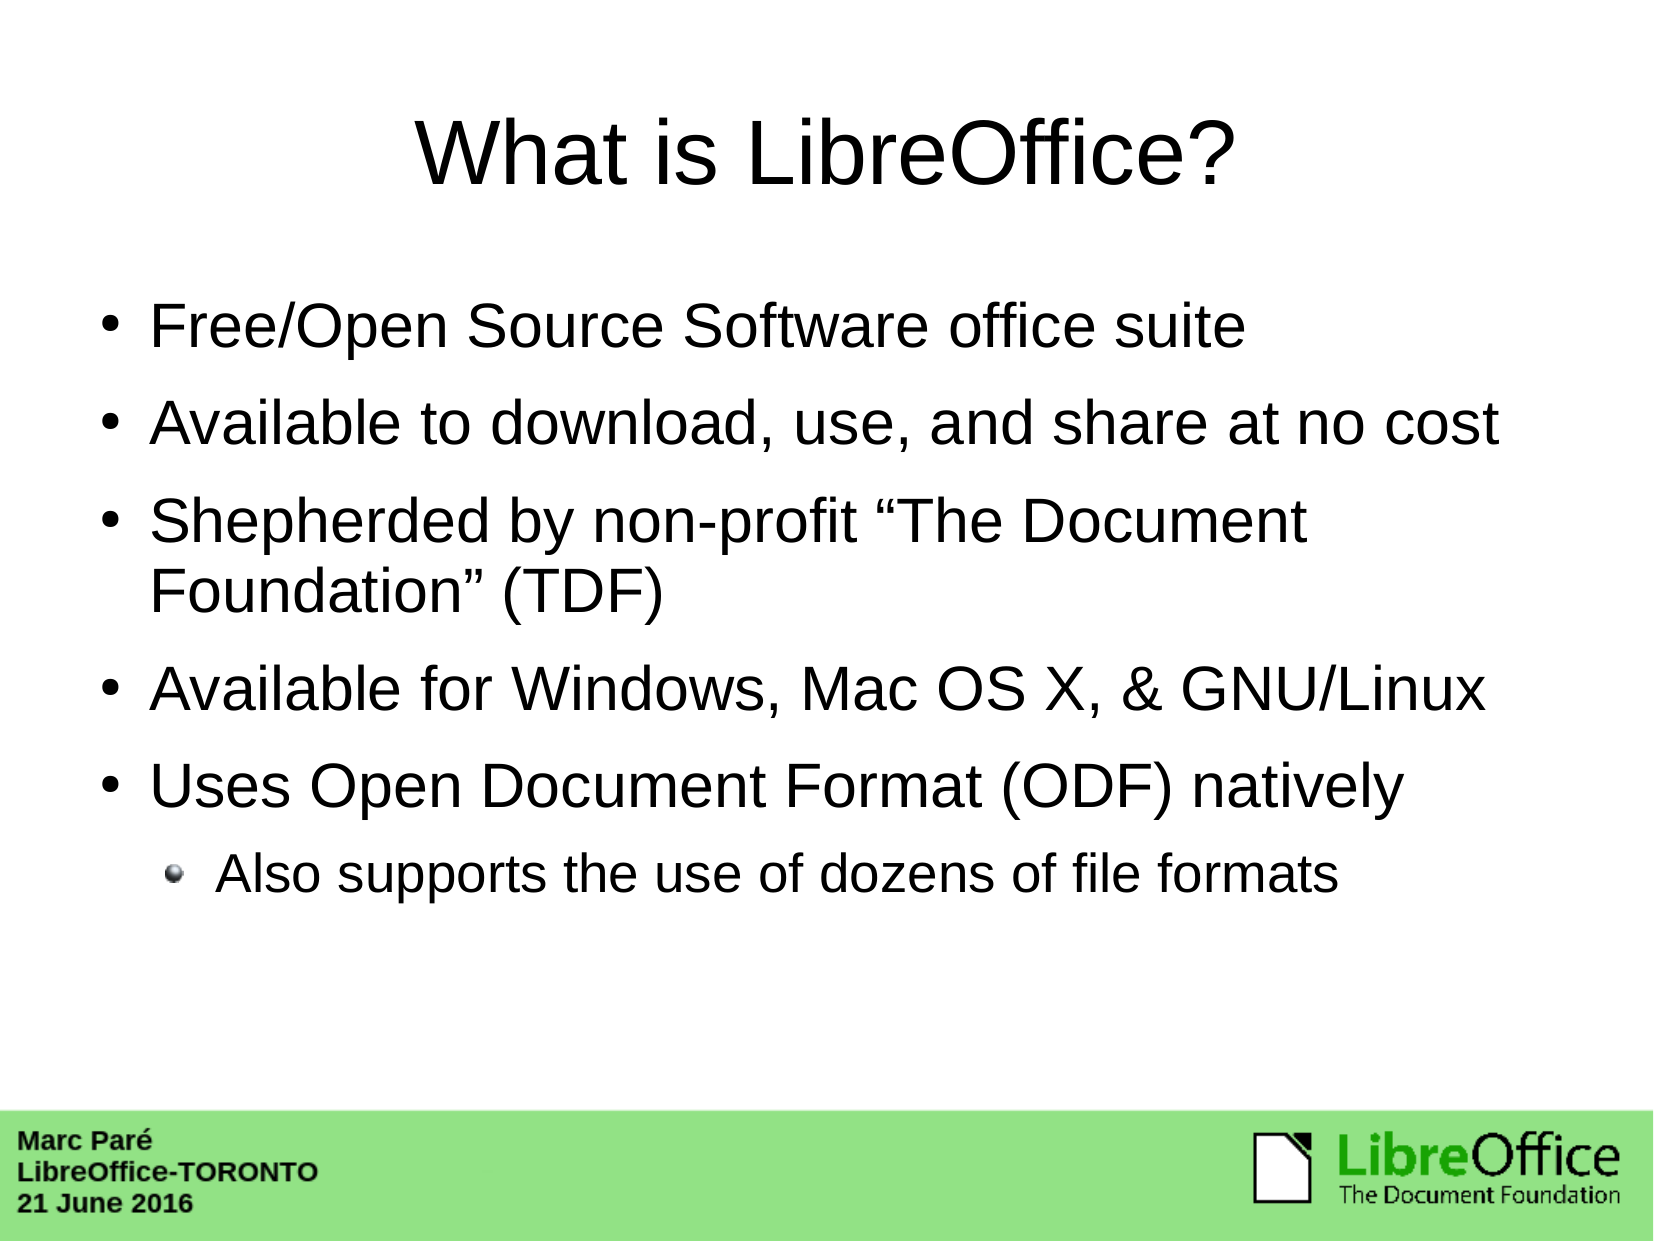

# What is LibreOffice?
Free/Open Source Software office suite
Available to download, use, and share at no cost
Shepherded by non-profit “The Document Foundation” (TDF)
Available for Windows, Mac OS X, & GNU/Linux
Uses Open Document Format (ODF) natively
Also supports the use of dozens of file formats